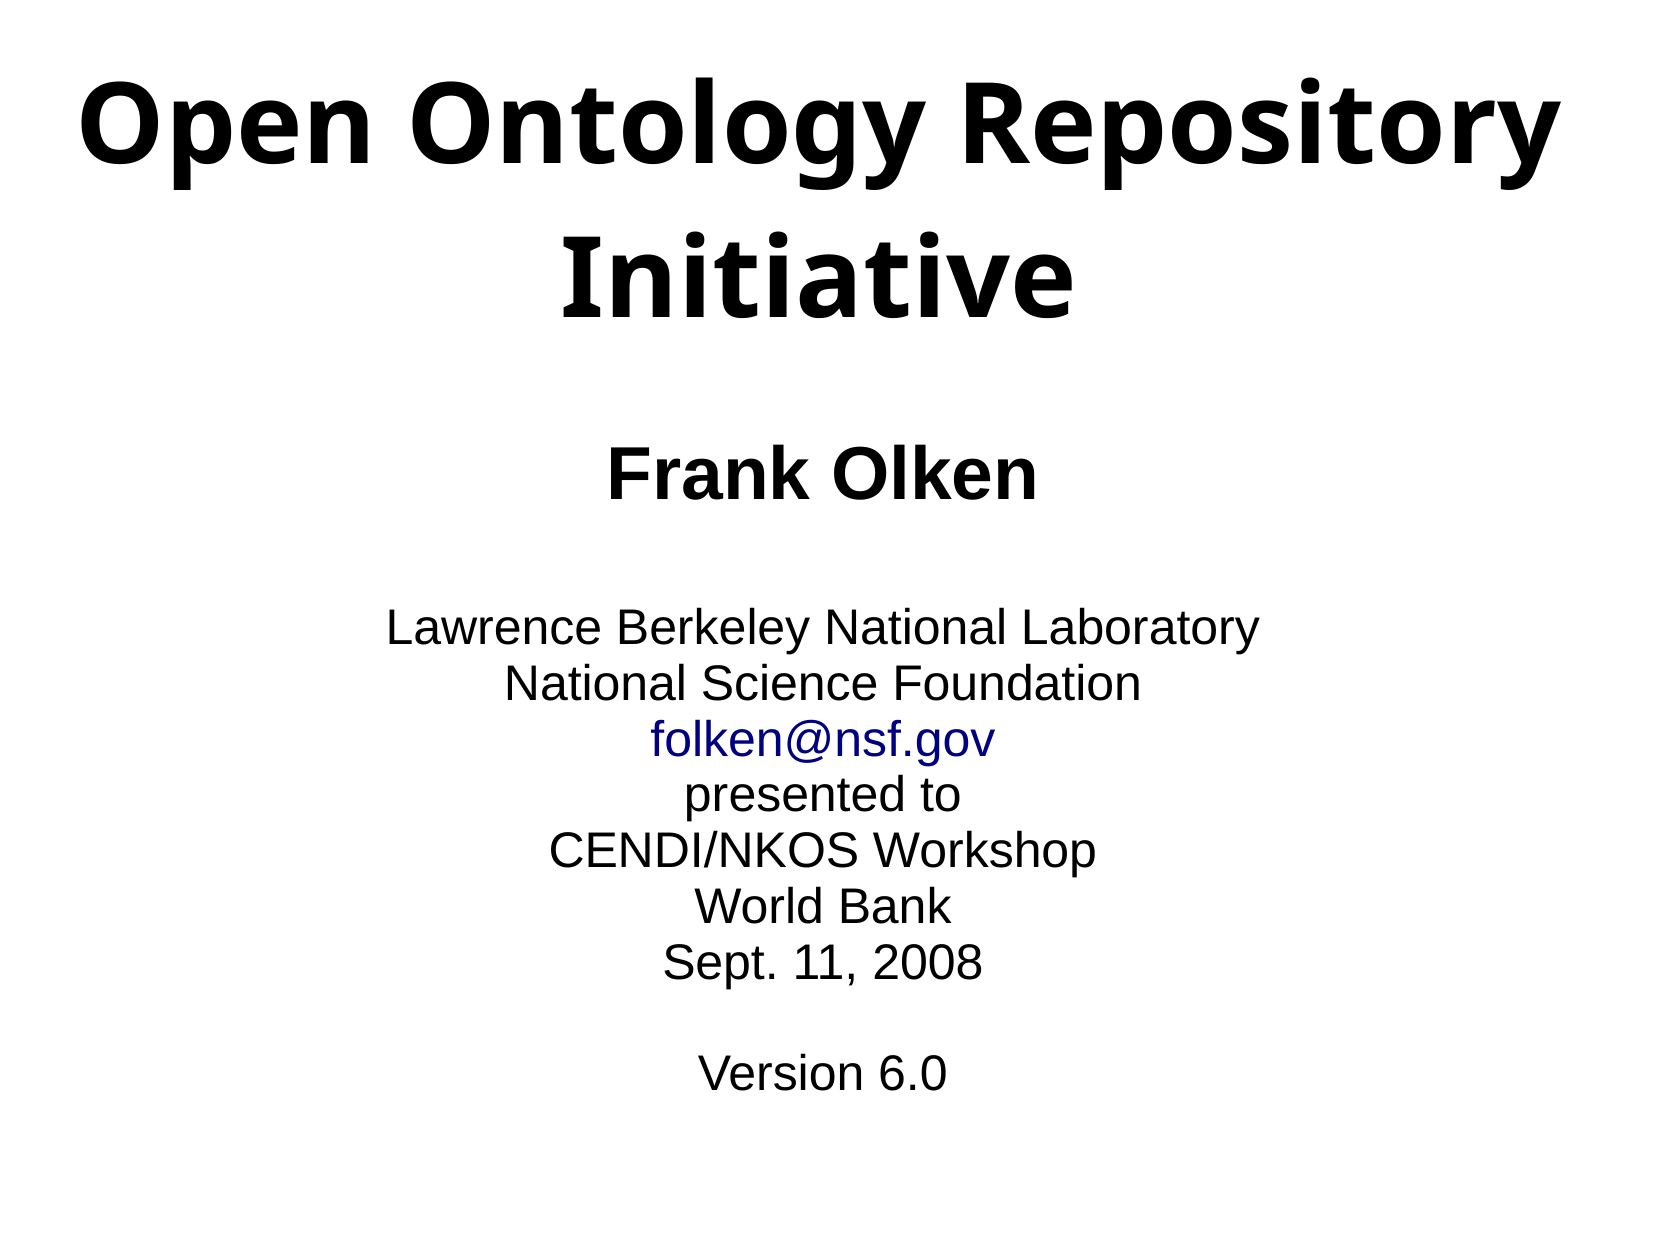

# Open Ontology Repository Initiative
Frank Olken
Lawrence Berkeley National Laboratory
National Science Foundation
folken@nsf.gov
presented to
CENDI/NKOS Workshop
World Bank
Sept. 11, 2008
Version 6.0